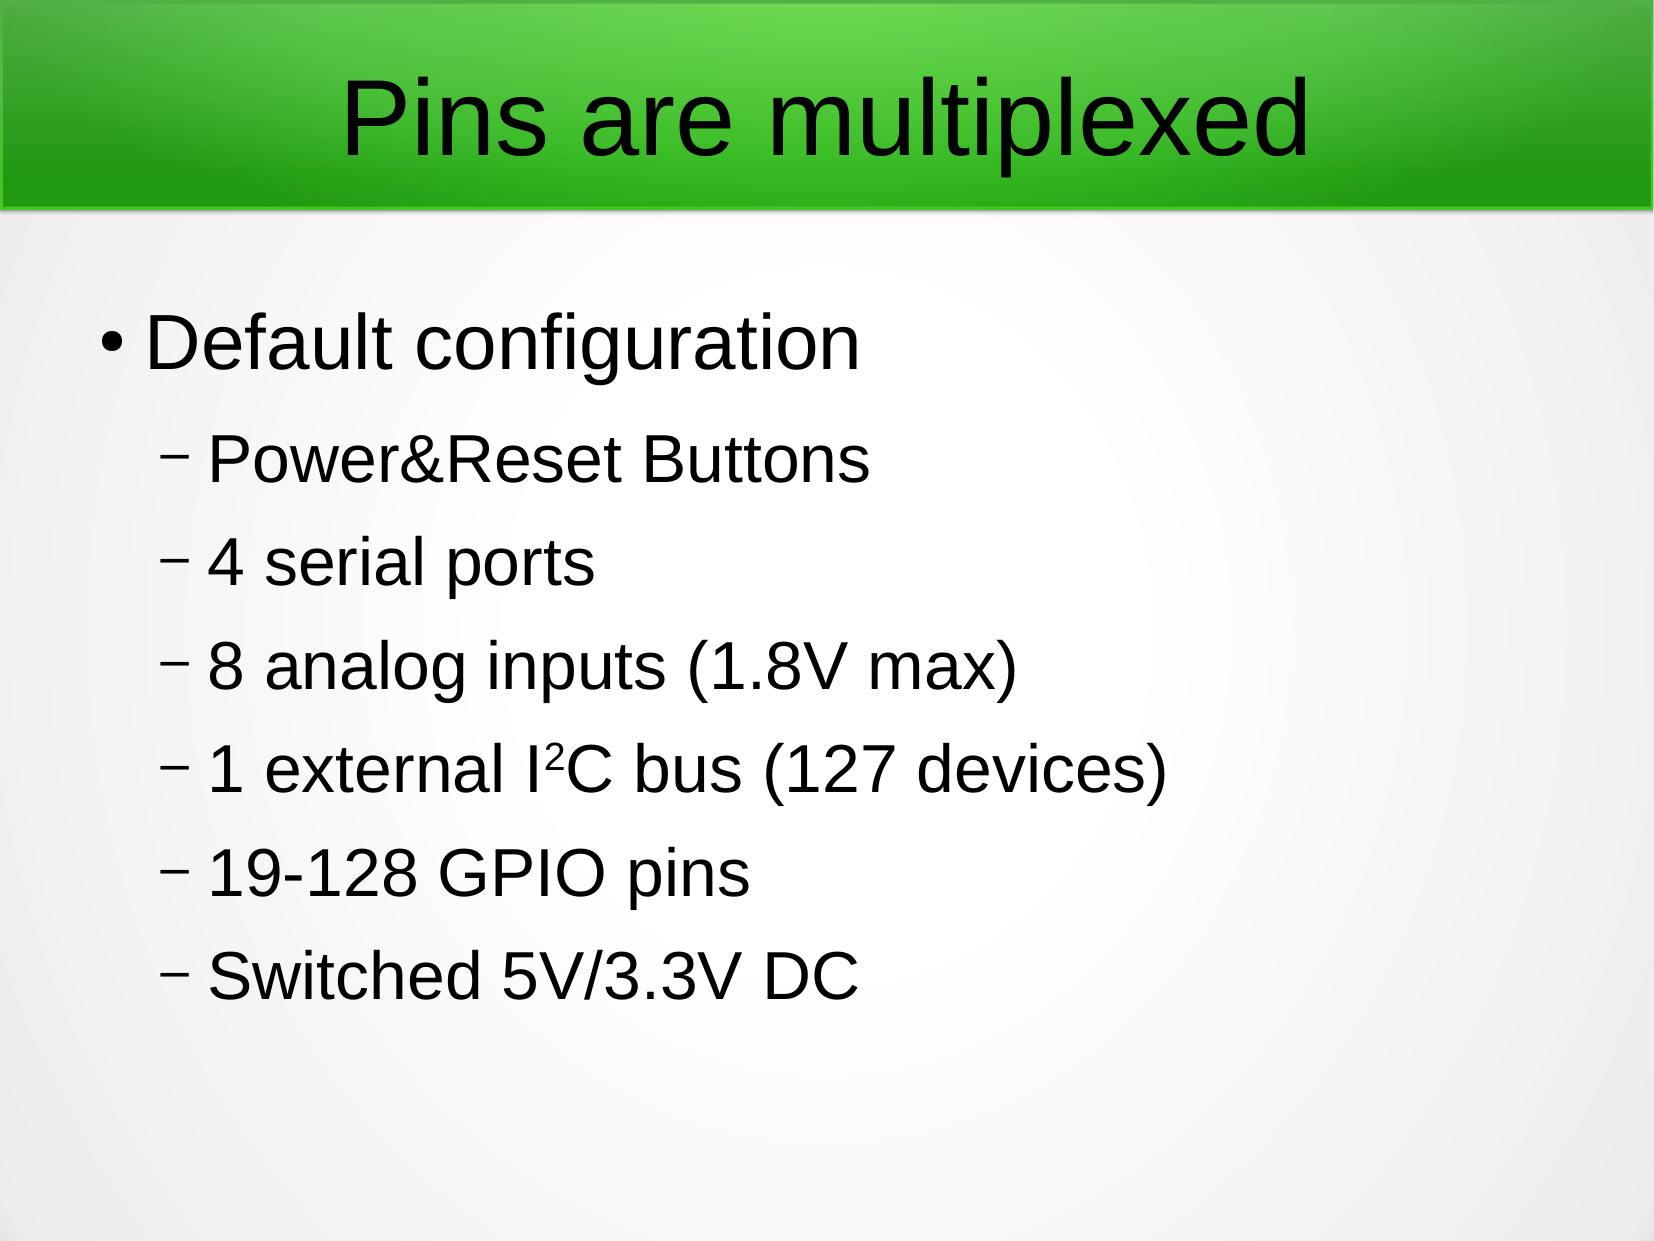

# Pins are multiplexed
Default configuration
Power&Reset Buttons
4 serial ports
8 analog inputs (1.8V max)
1 external I2C bus (127 devices)
19-128 GPIO pins
Switched 5V/3.3V DC